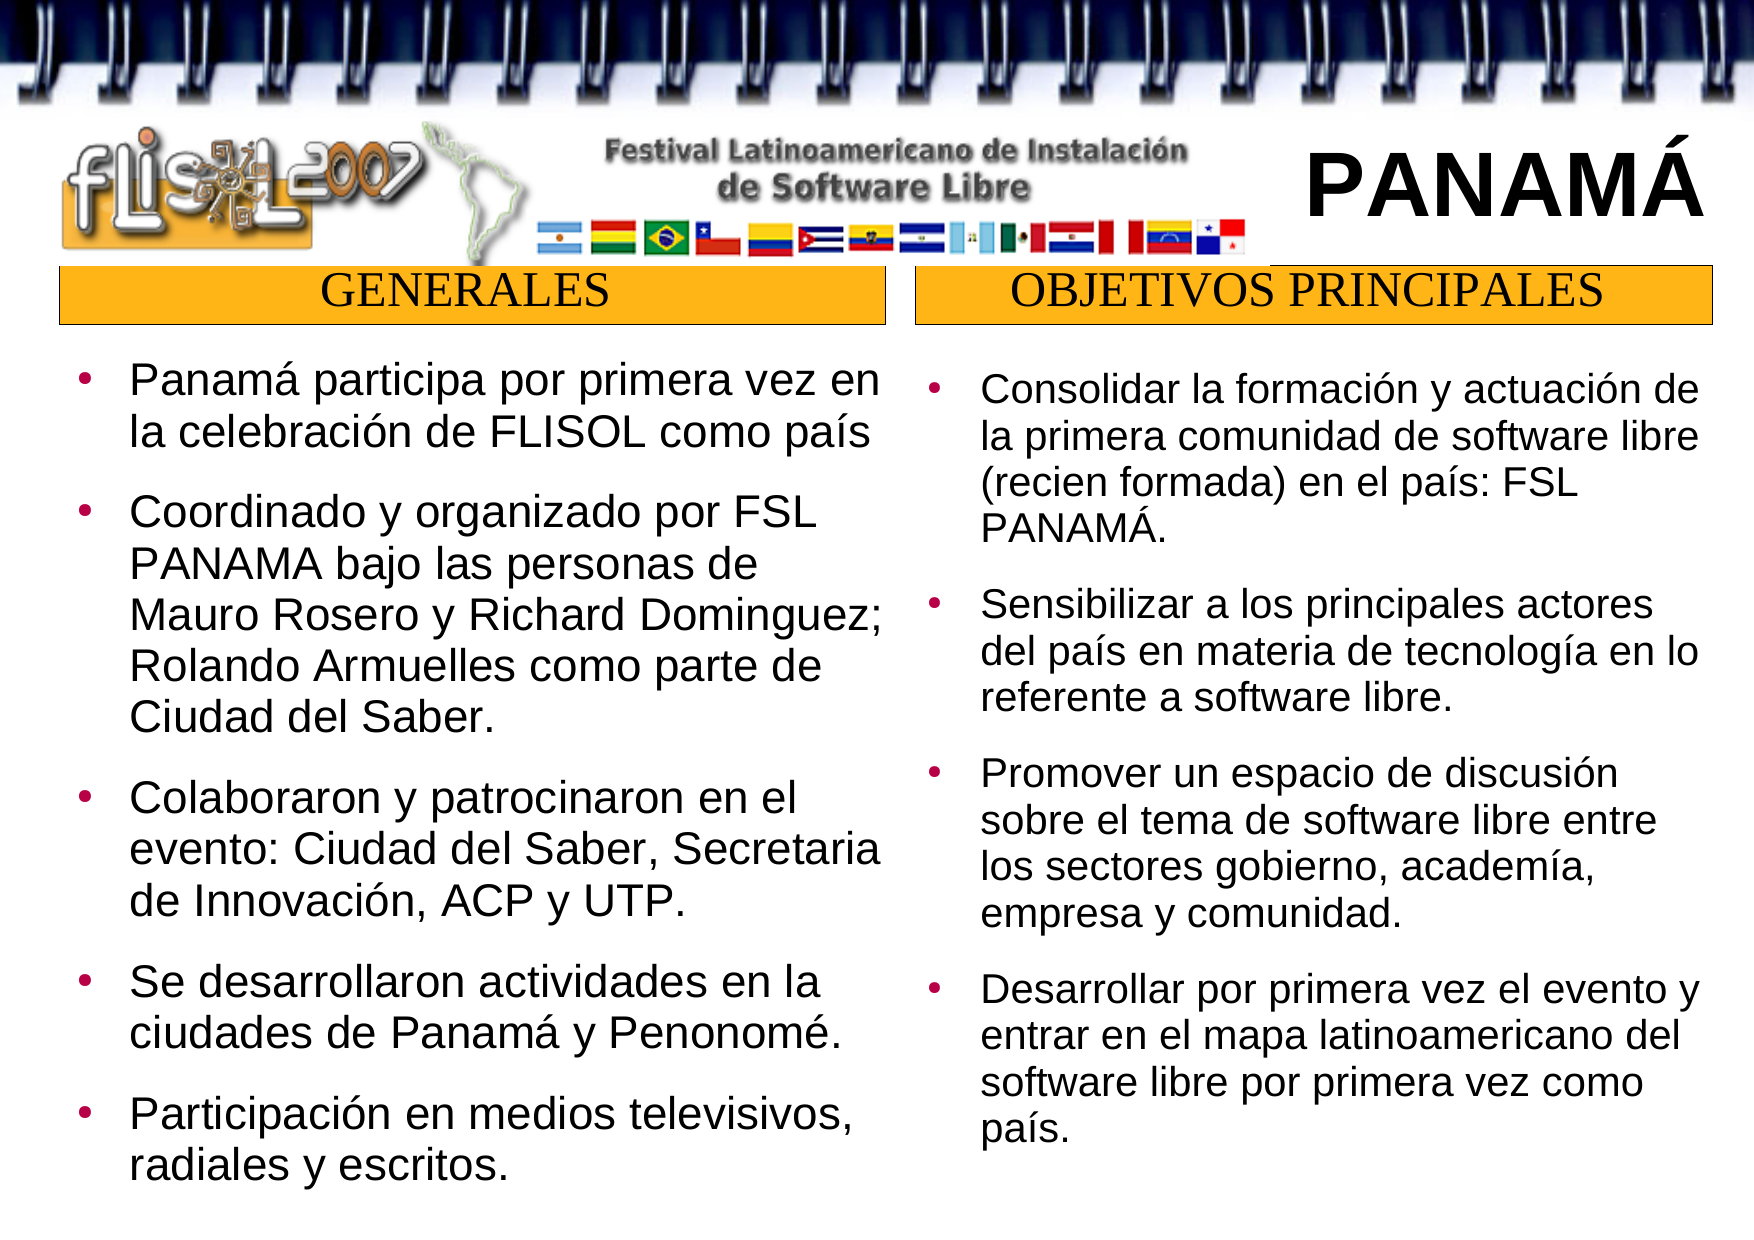

# PANAMÁ
GENERALES
OBJETIVOS PRINCIPALES
Panamá participa por primera vez en la celebración de FLISOL como país
Coordinado y organizado por FSL PANAMA bajo las personas de Mauro Rosero y Richard Dominguez; Rolando Armuelles como parte de Ciudad del Saber.
Colaboraron y patrocinaron en el evento: Ciudad del Saber, Secretaria de Innovación, ACP y UTP.
Se desarrollaron actividades en la ciudades de Panamá y Penonomé.
Participación en medios televisivos, radiales y escritos.
Consolidar la formación y actuación de la primera comunidad de software libre (recien formada) en el país: FSL PANAMÁ.
Sensibilizar a los principales actores del país en materia de tecnología en lo referente a software libre.
Promover un espacio de discusión sobre el tema de software libre entre los sectores gobierno, academía, empresa y comunidad.
Desarrollar por primera vez el evento y entrar en el mapa latinoamericano del software libre por primera vez como país.